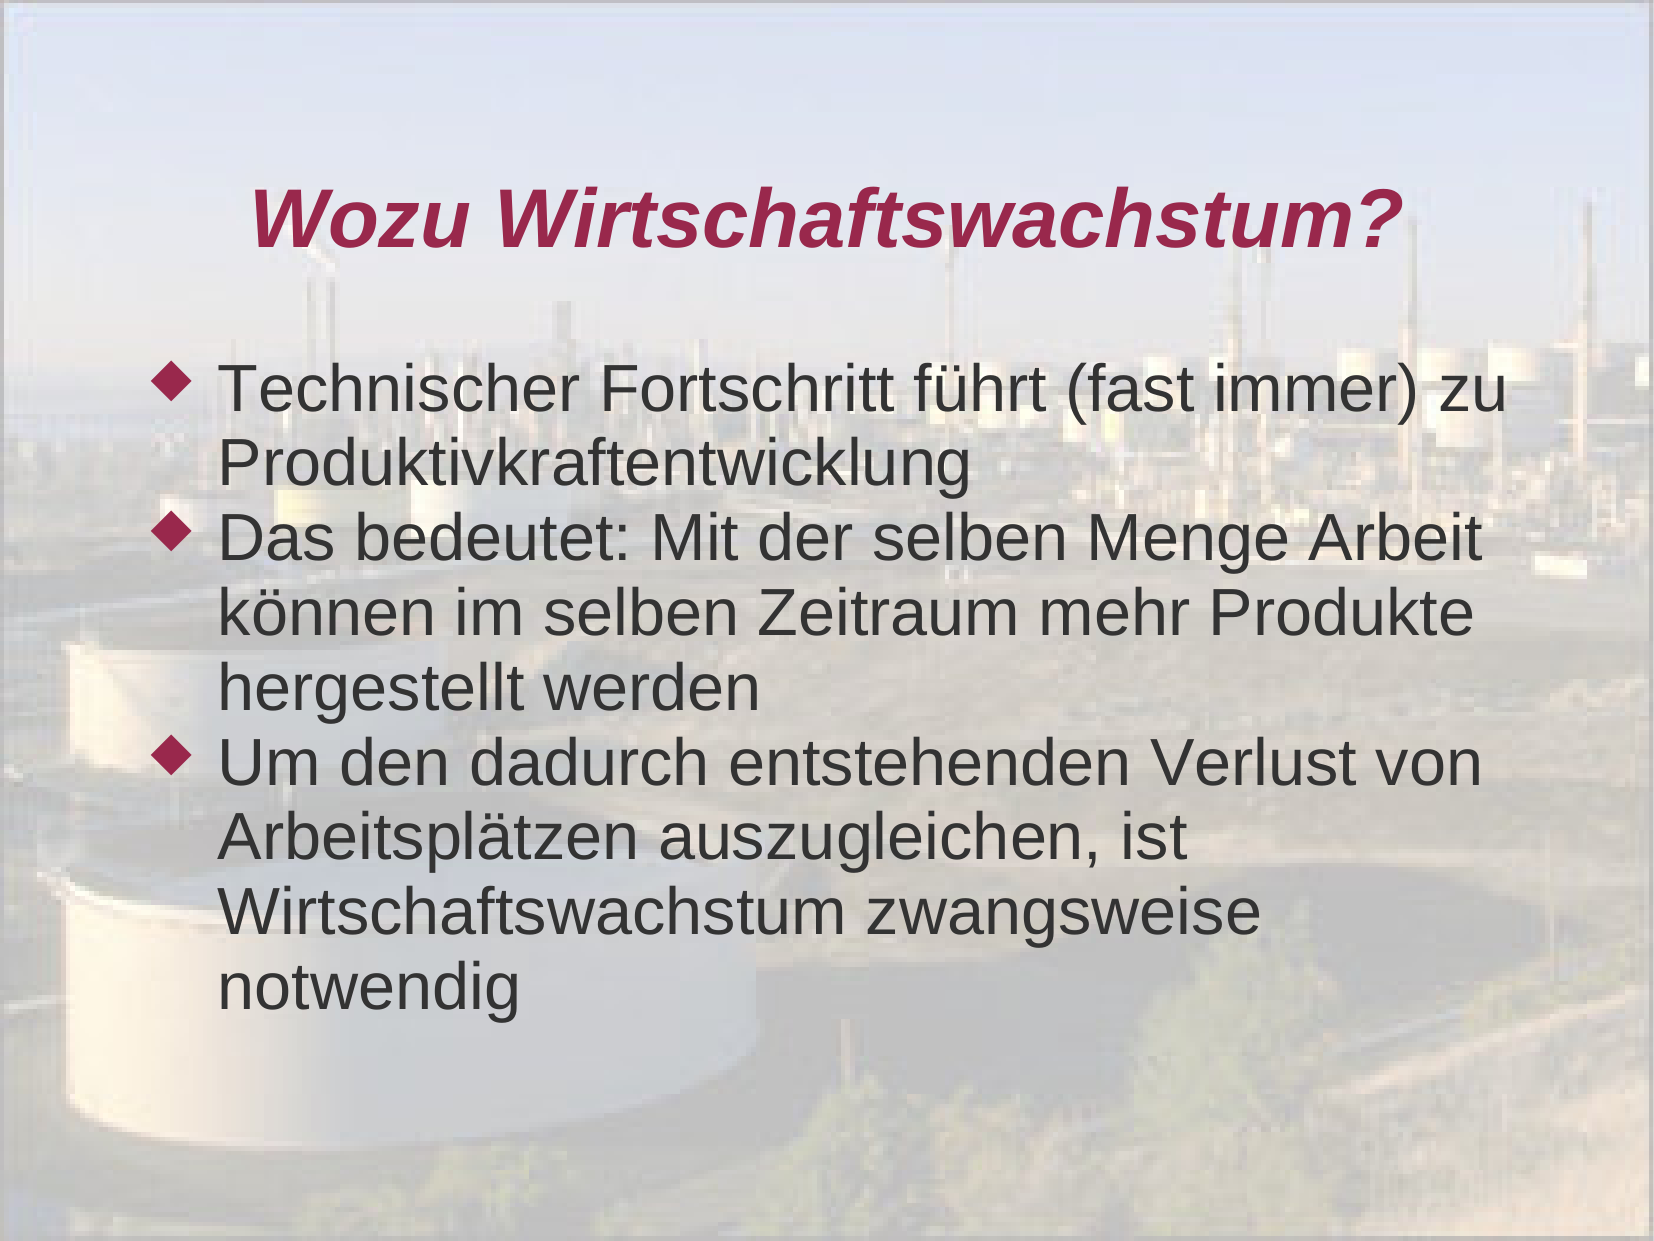

# Wozu Wirtschaftswachstum?
Technischer Fortschritt führt (fast immer) zu Produktivkraftentwicklung
Das bedeutet: Mit der selben Menge Arbeit können im selben Zeitraum mehr Produkte hergestellt werden
Um den dadurch entstehenden Verlust von Arbeitsplätzen auszugleichen, ist Wirtschaftswachstum zwangsweise notwendig